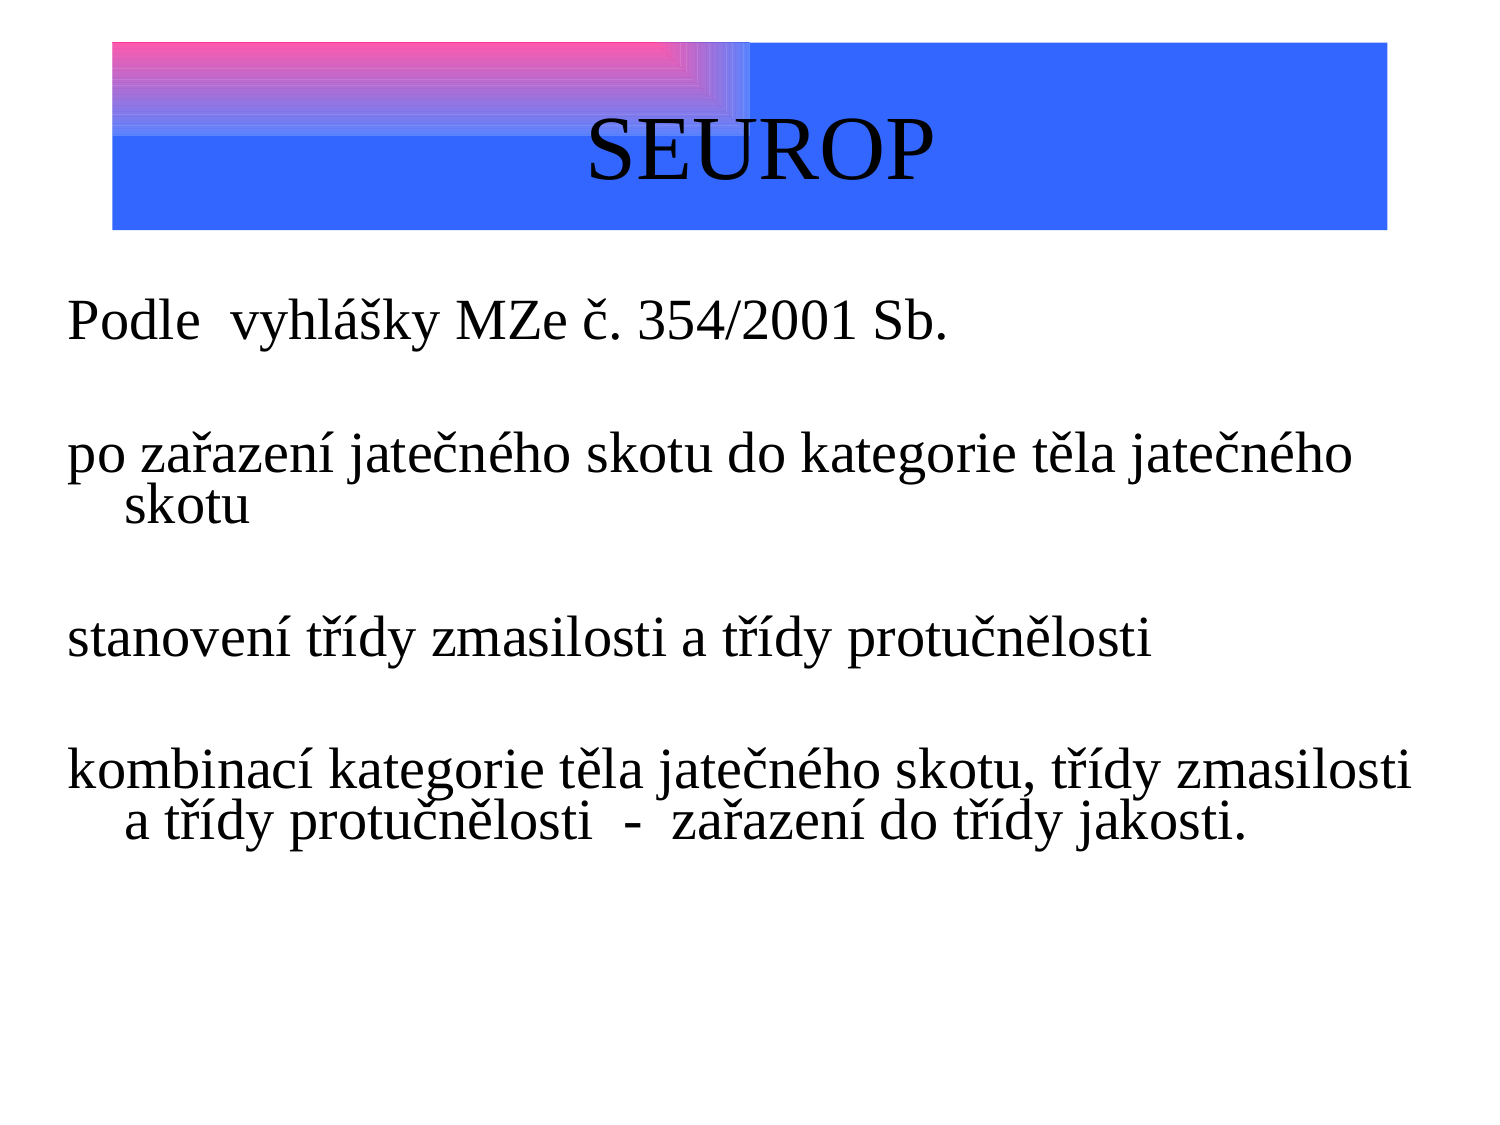

# SEUROP
Podle vyhlášky MZe č. 354/2001 Sb.
po zařazení jatečného skotu do kategorie těla jatečného skotu
stanovení třídy zmasilosti a třídy protučnělosti
kombinací kategorie těla jatečného skotu, třídy zmasilosti a třídy protučnělosti - zařazení do třídy jakosti.